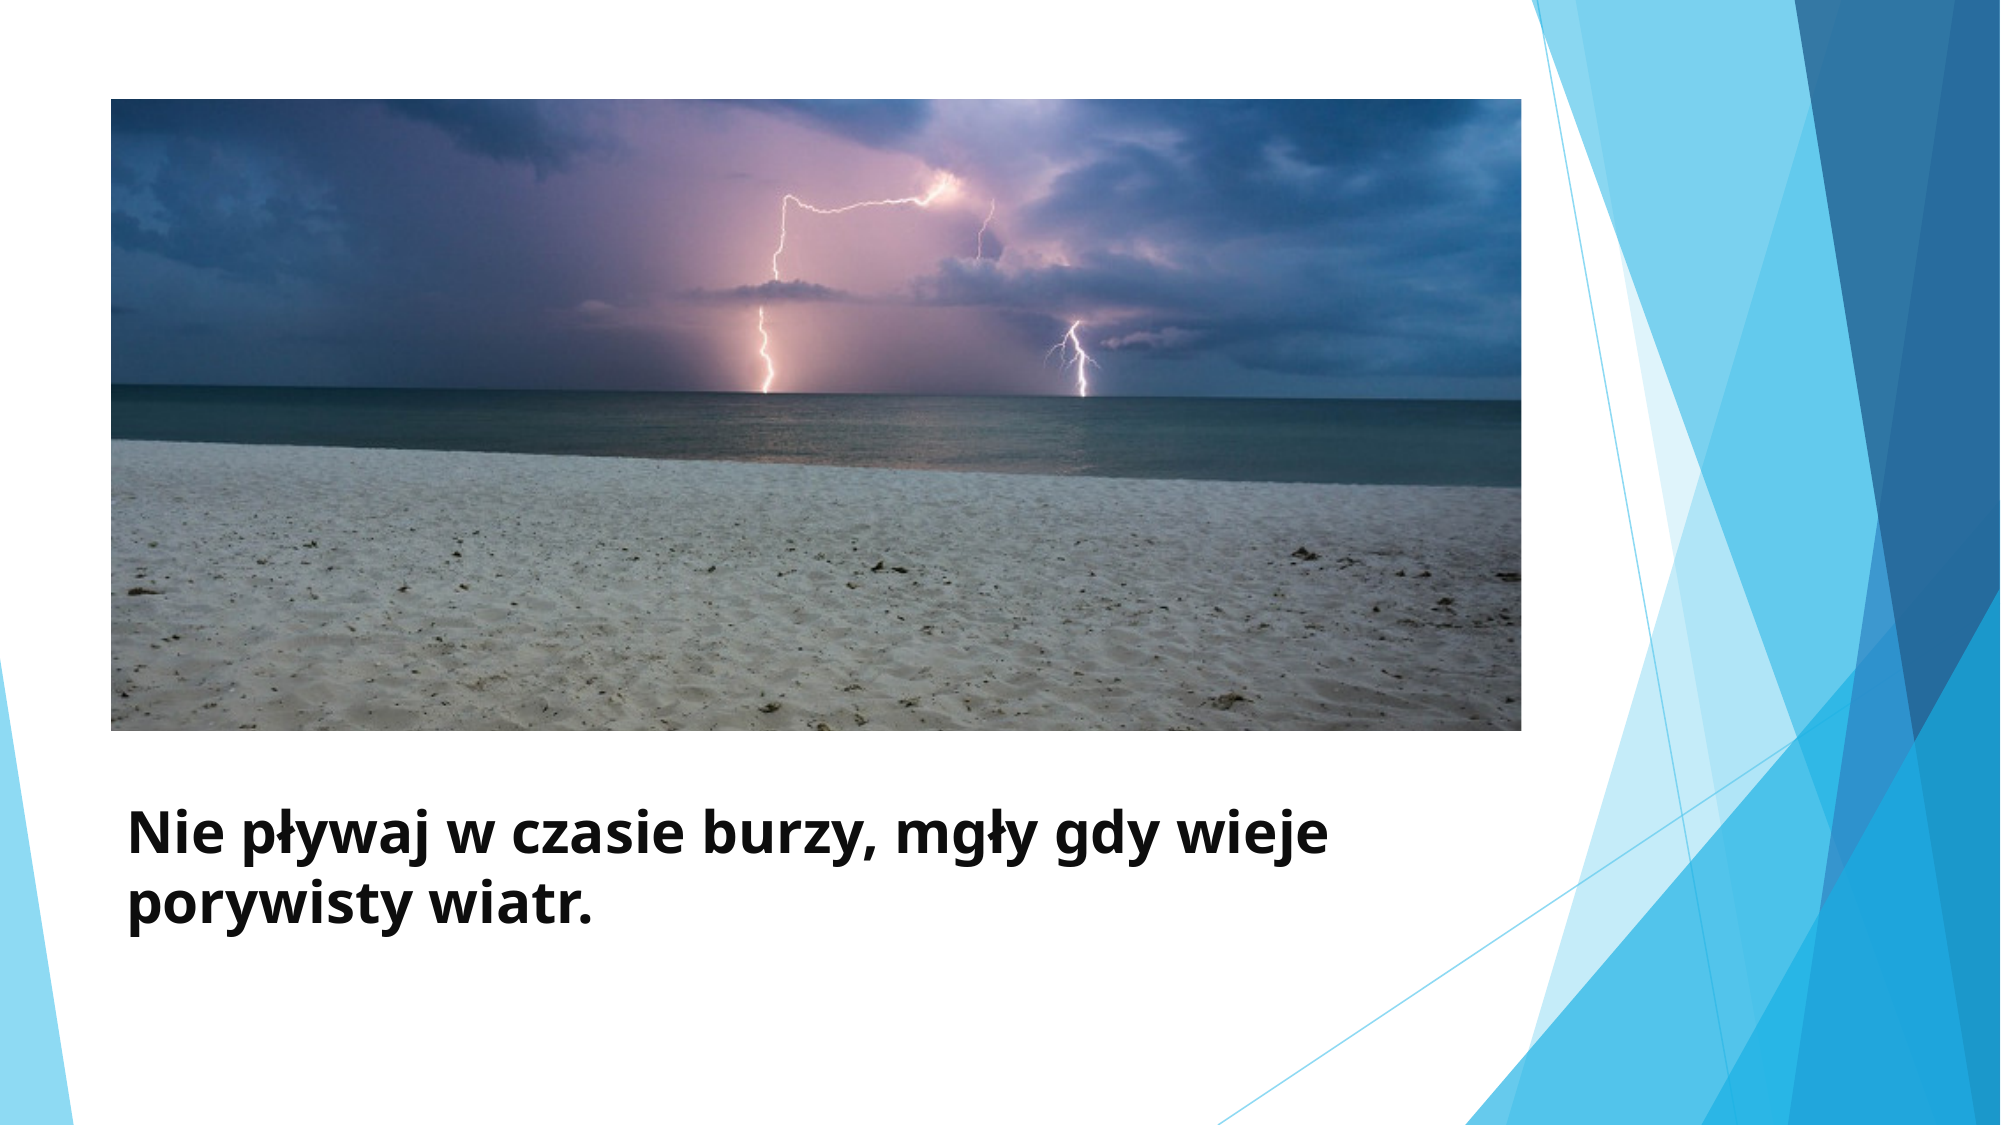

# Nie pływaj w czasie burzy, mgły gdy wieje porywisty wiatr.